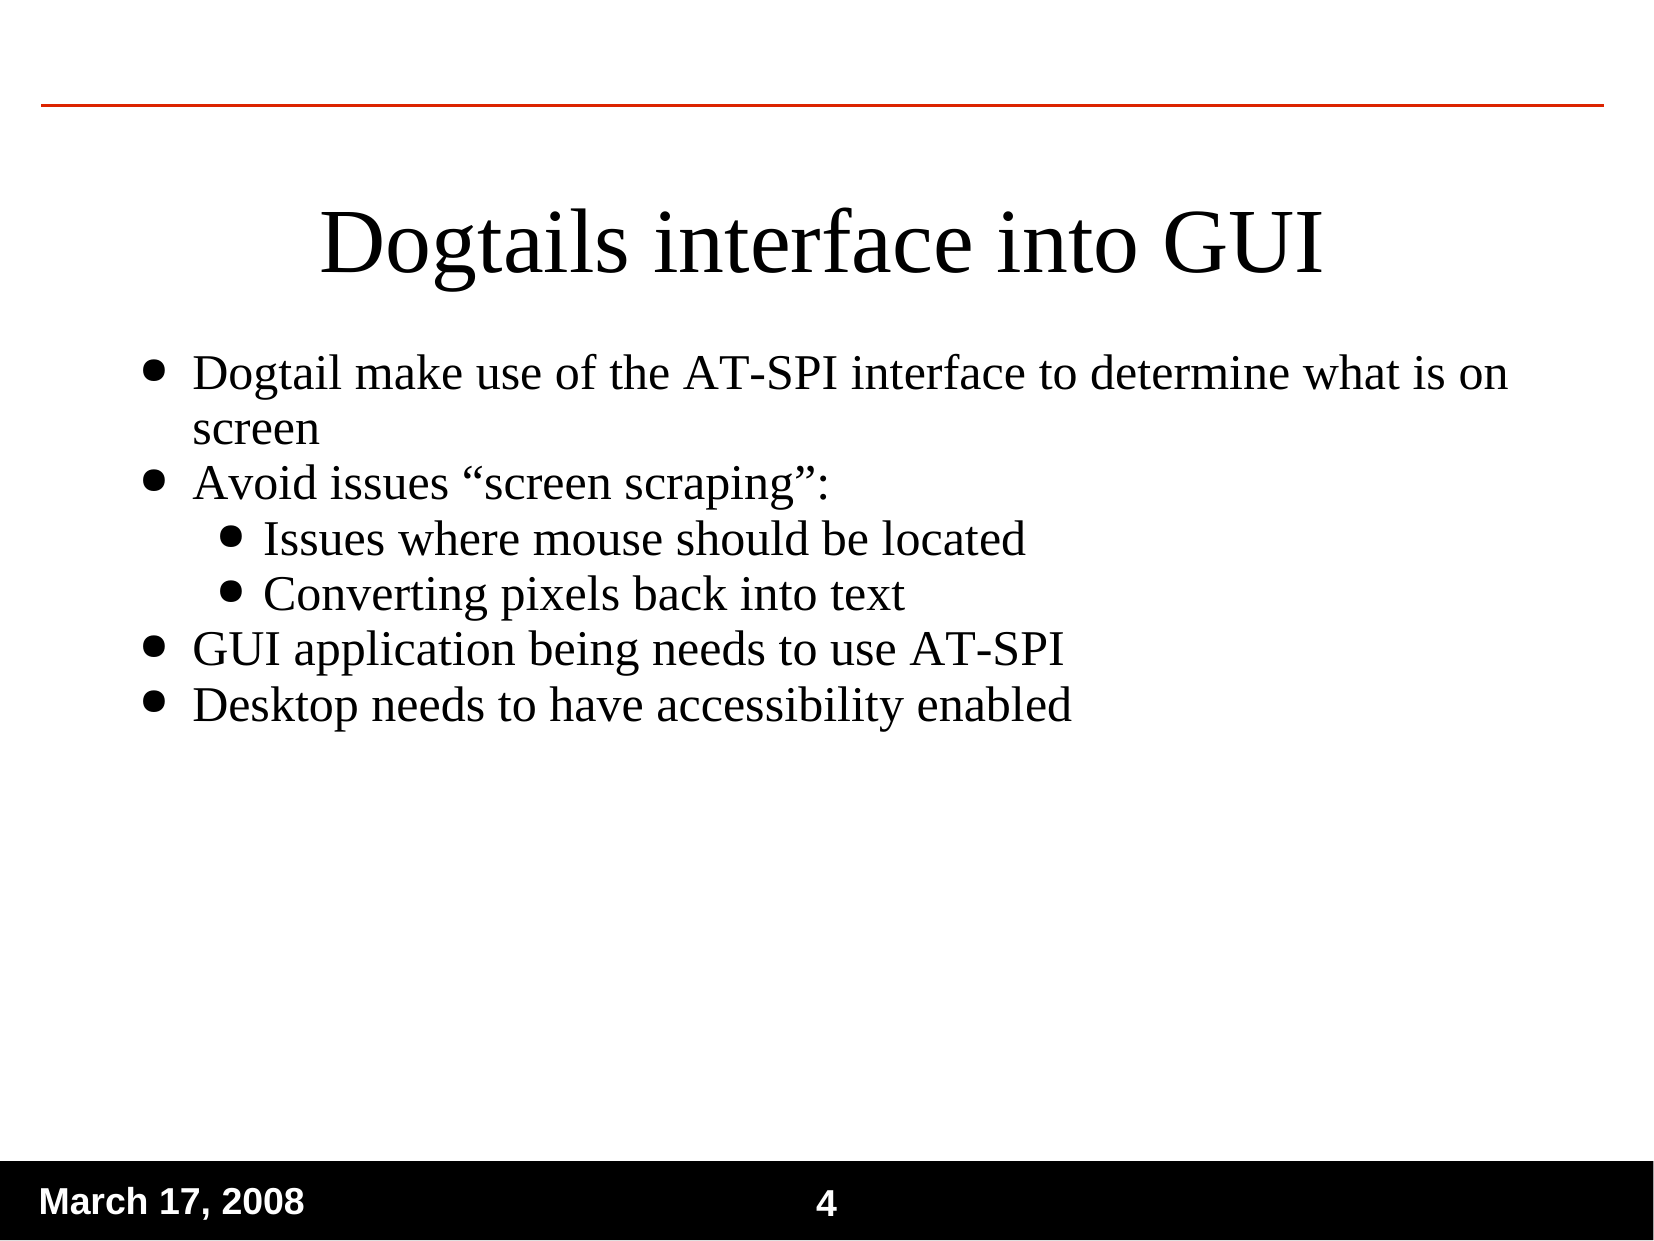

# Dogtails interface into GUI
Dogtail make use of the AT-SPI interface to determine what is on screen
Avoid issues “screen scraping”:
Issues where mouse should be located
Converting pixels back into text
GUI application being needs to use AT-SPI
Desktop needs to have accessibility enabled